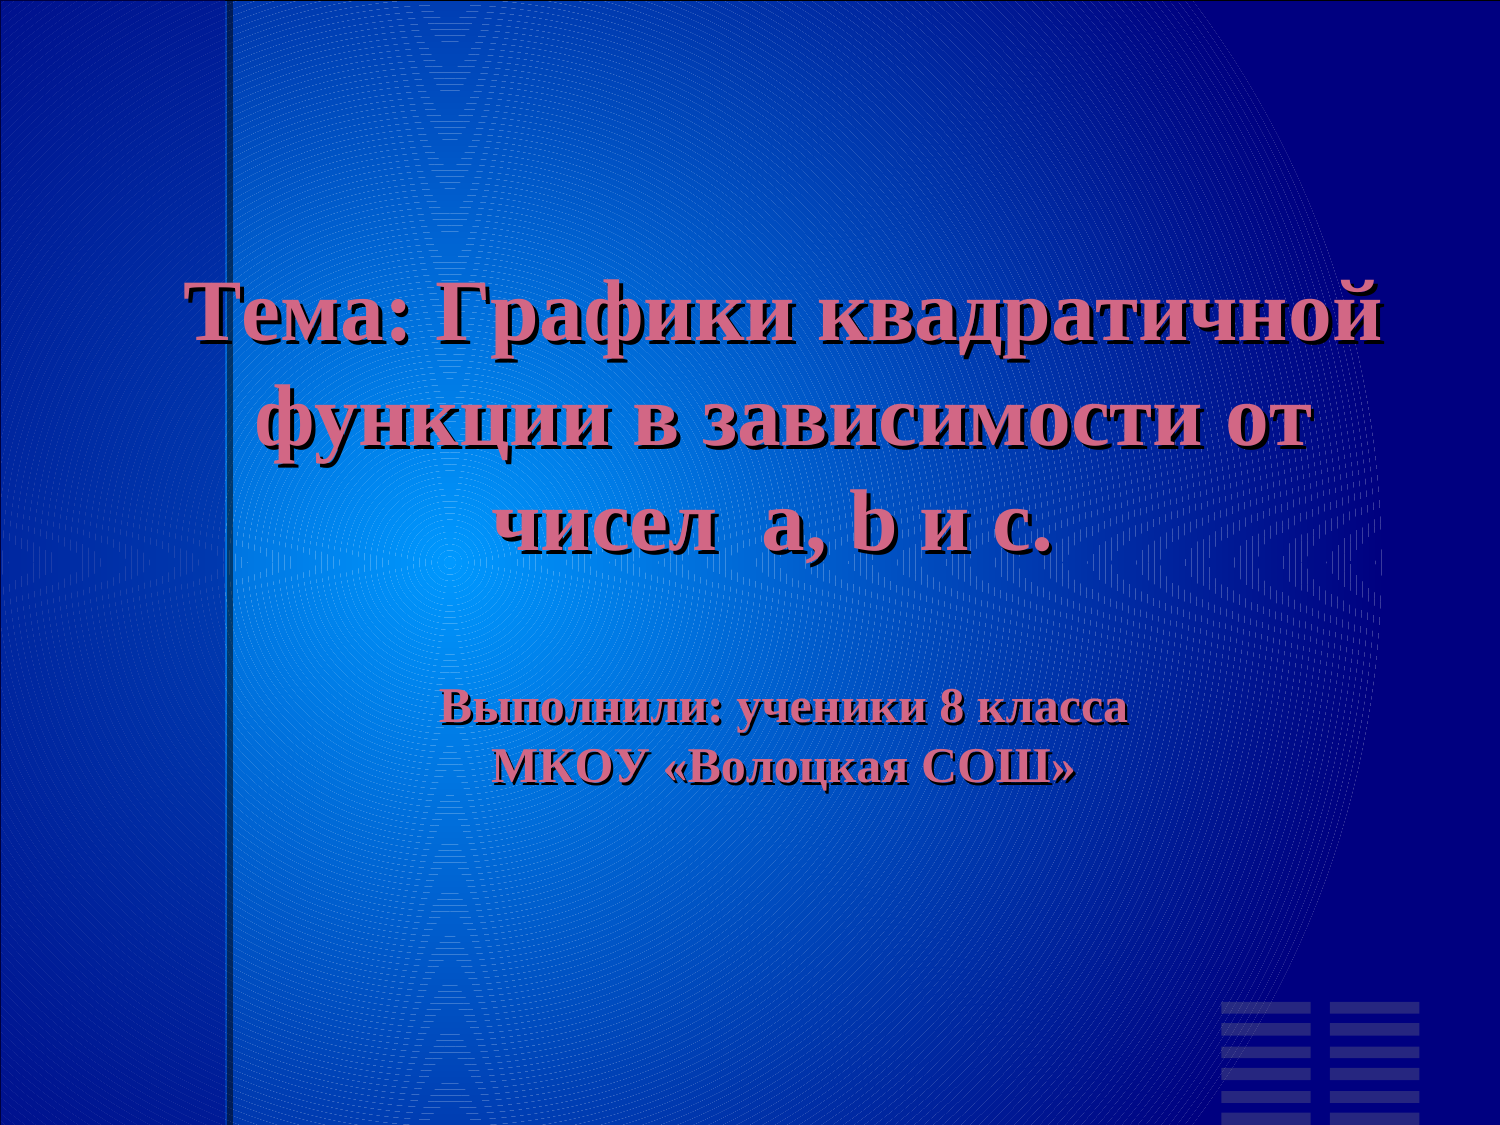

# Тема: Графики квадратичной функции в зависимости от чисел a, b и c. Выполнили: ученики 8 класса МКОУ «Волоцкая СОШ»